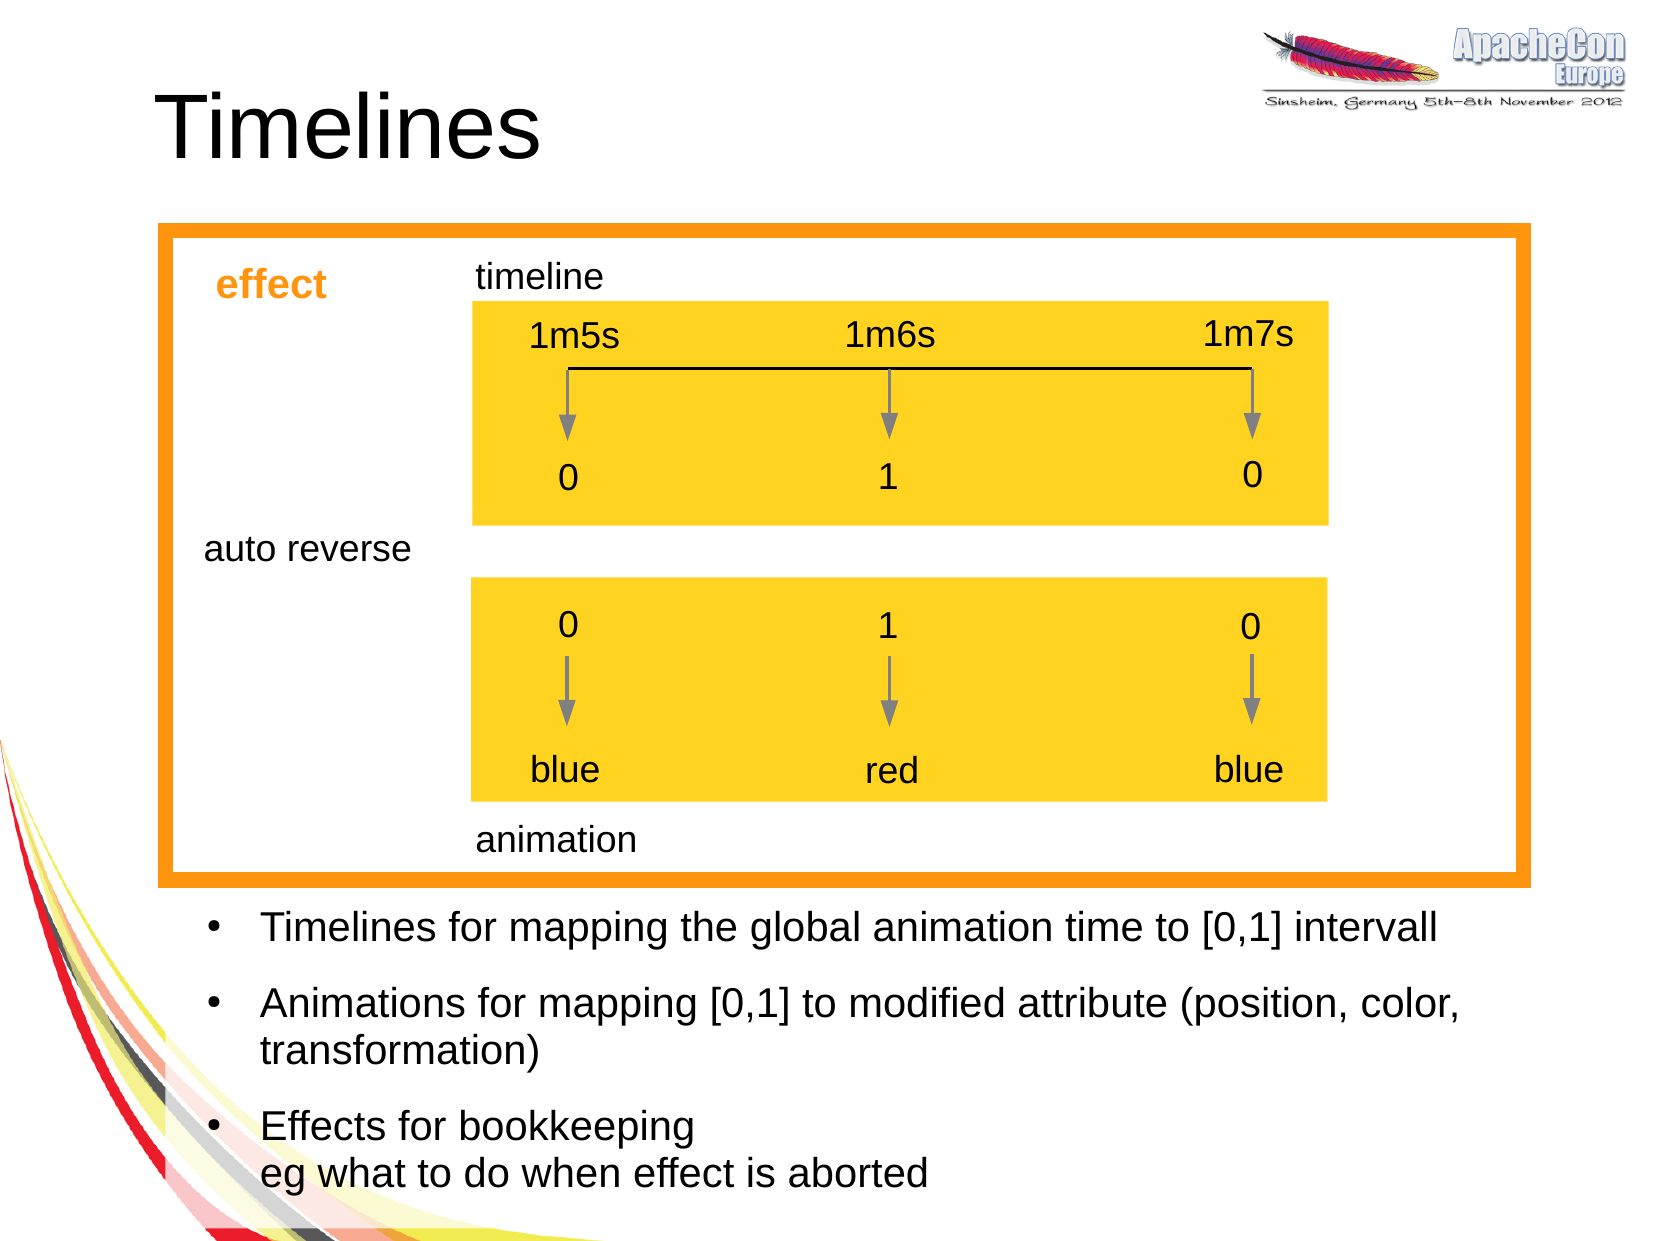

# Timelines
timeline
effect
1m7s
1m6s
1m5s
0
1
0
auto reverse
0
1
0
blue
blue
red
animation
Timelines for mapping the global animation time to [0,1] intervall
Animations for mapping [0,1] to modified attribute (position, color, transformation)
Effects for bookkeeping
eg what to do when effect is aborted